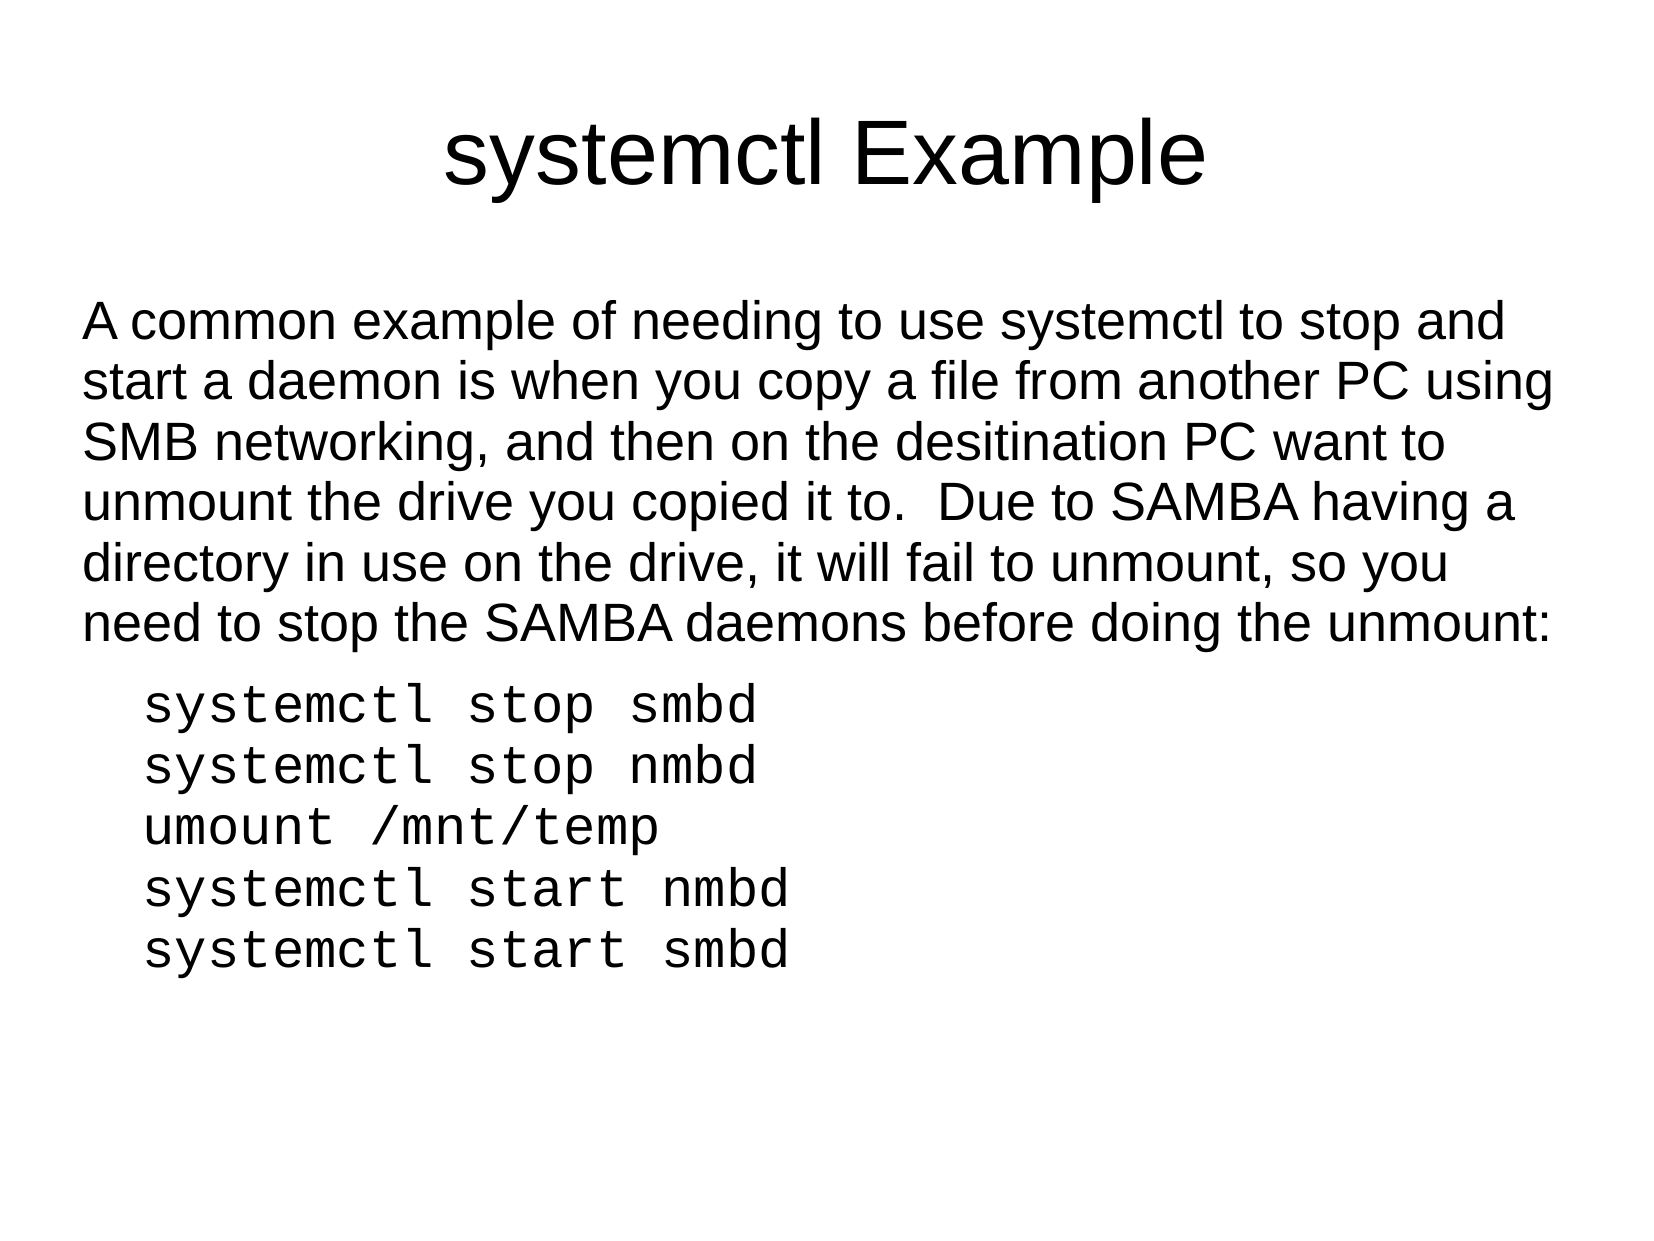

# systemctl Example
A common example of needing to use systemctl to stop and start a daemon is when you copy a file from another PC using SMB networking, and then on the desitination PC want to unmount the drive you copied it to. Due to SAMBA having a directory in use on the drive, it will fail to unmount, so you need to stop the SAMBA daemons before doing the unmount:
systemctl stop smbd
systemctl stop nmbd
umount /mnt/temp
systemctl start nmbd
systemctl start smbd